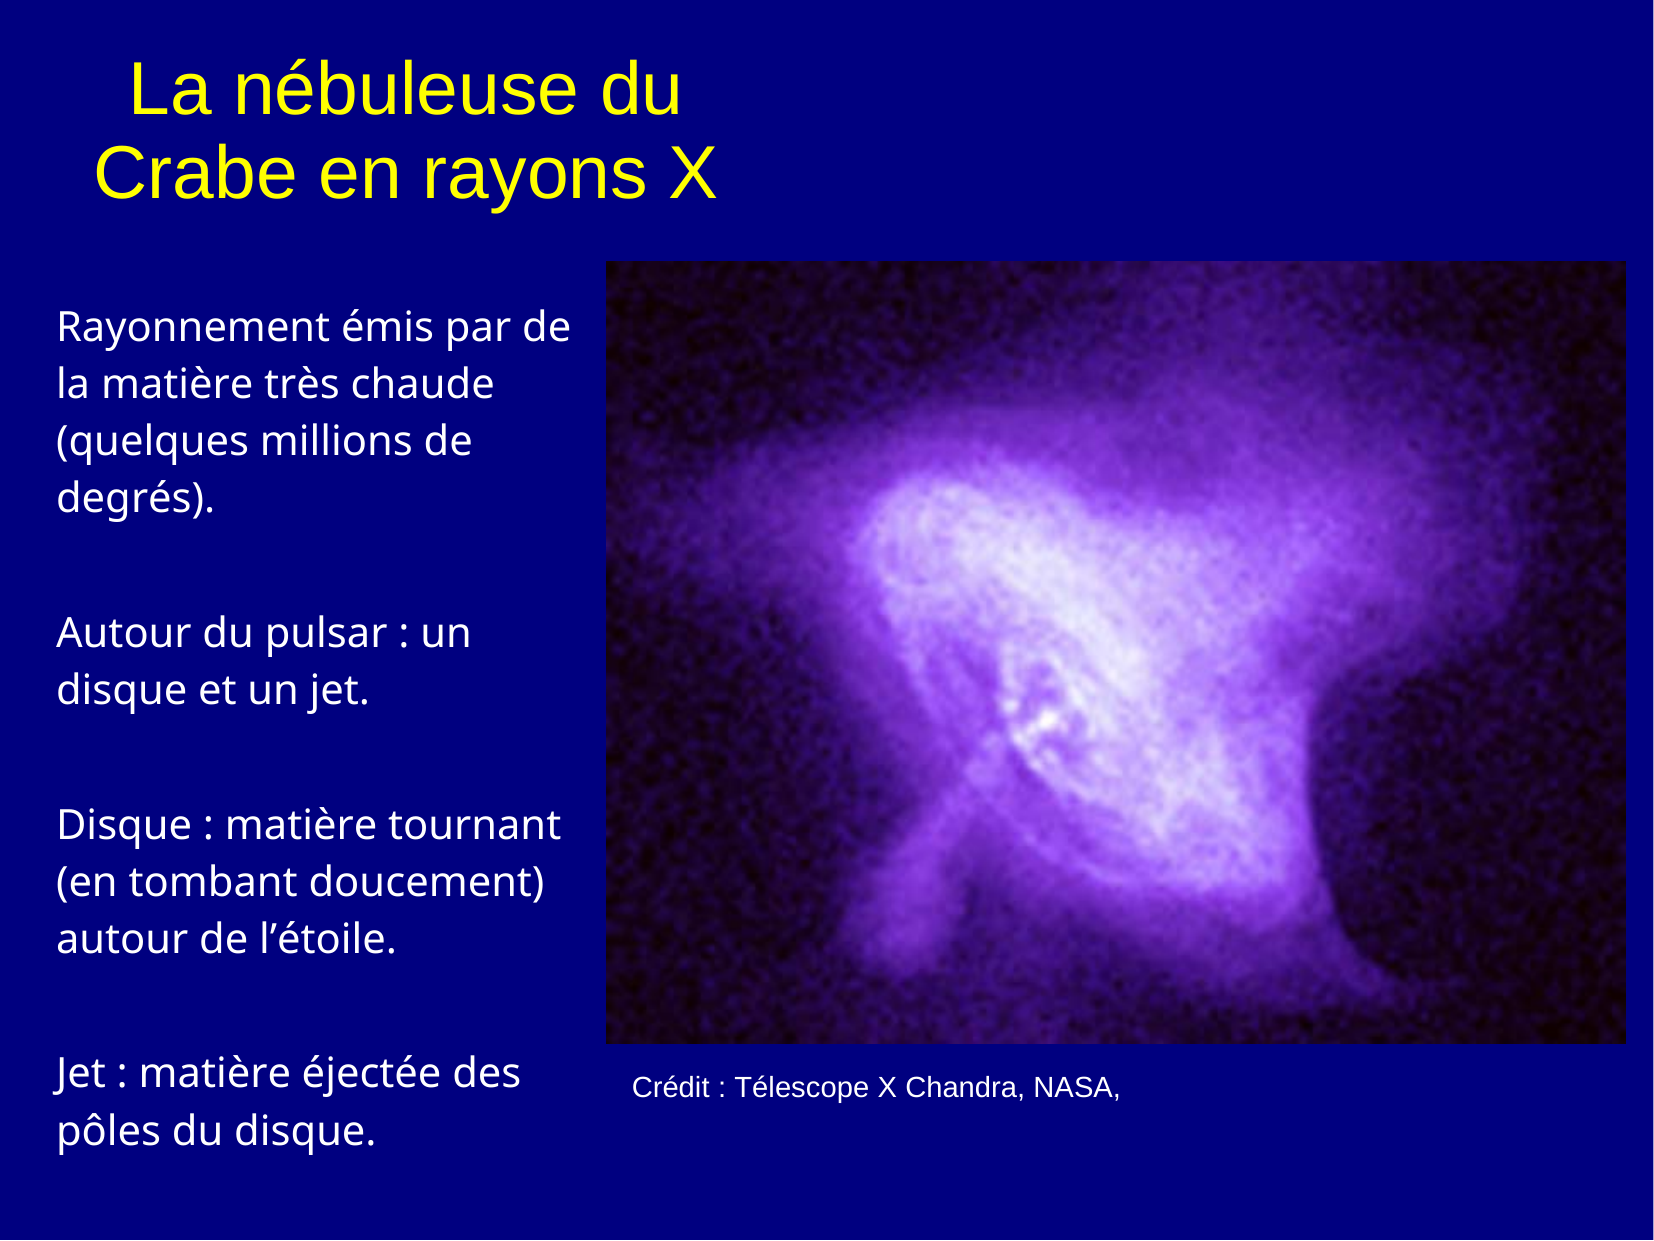

# La nébuleuse du Crabe en rayons X
Rayonnement émis par de la matière très chaude (quelques millions de degrés).
Autour du pulsar : un disque et un jet.
Disque : matière tournant (en tombant doucement) autour de l’étoile.
Jet : matière éjectée des pôles du disque.
Crédit : Télescope X Chandra, NASA,